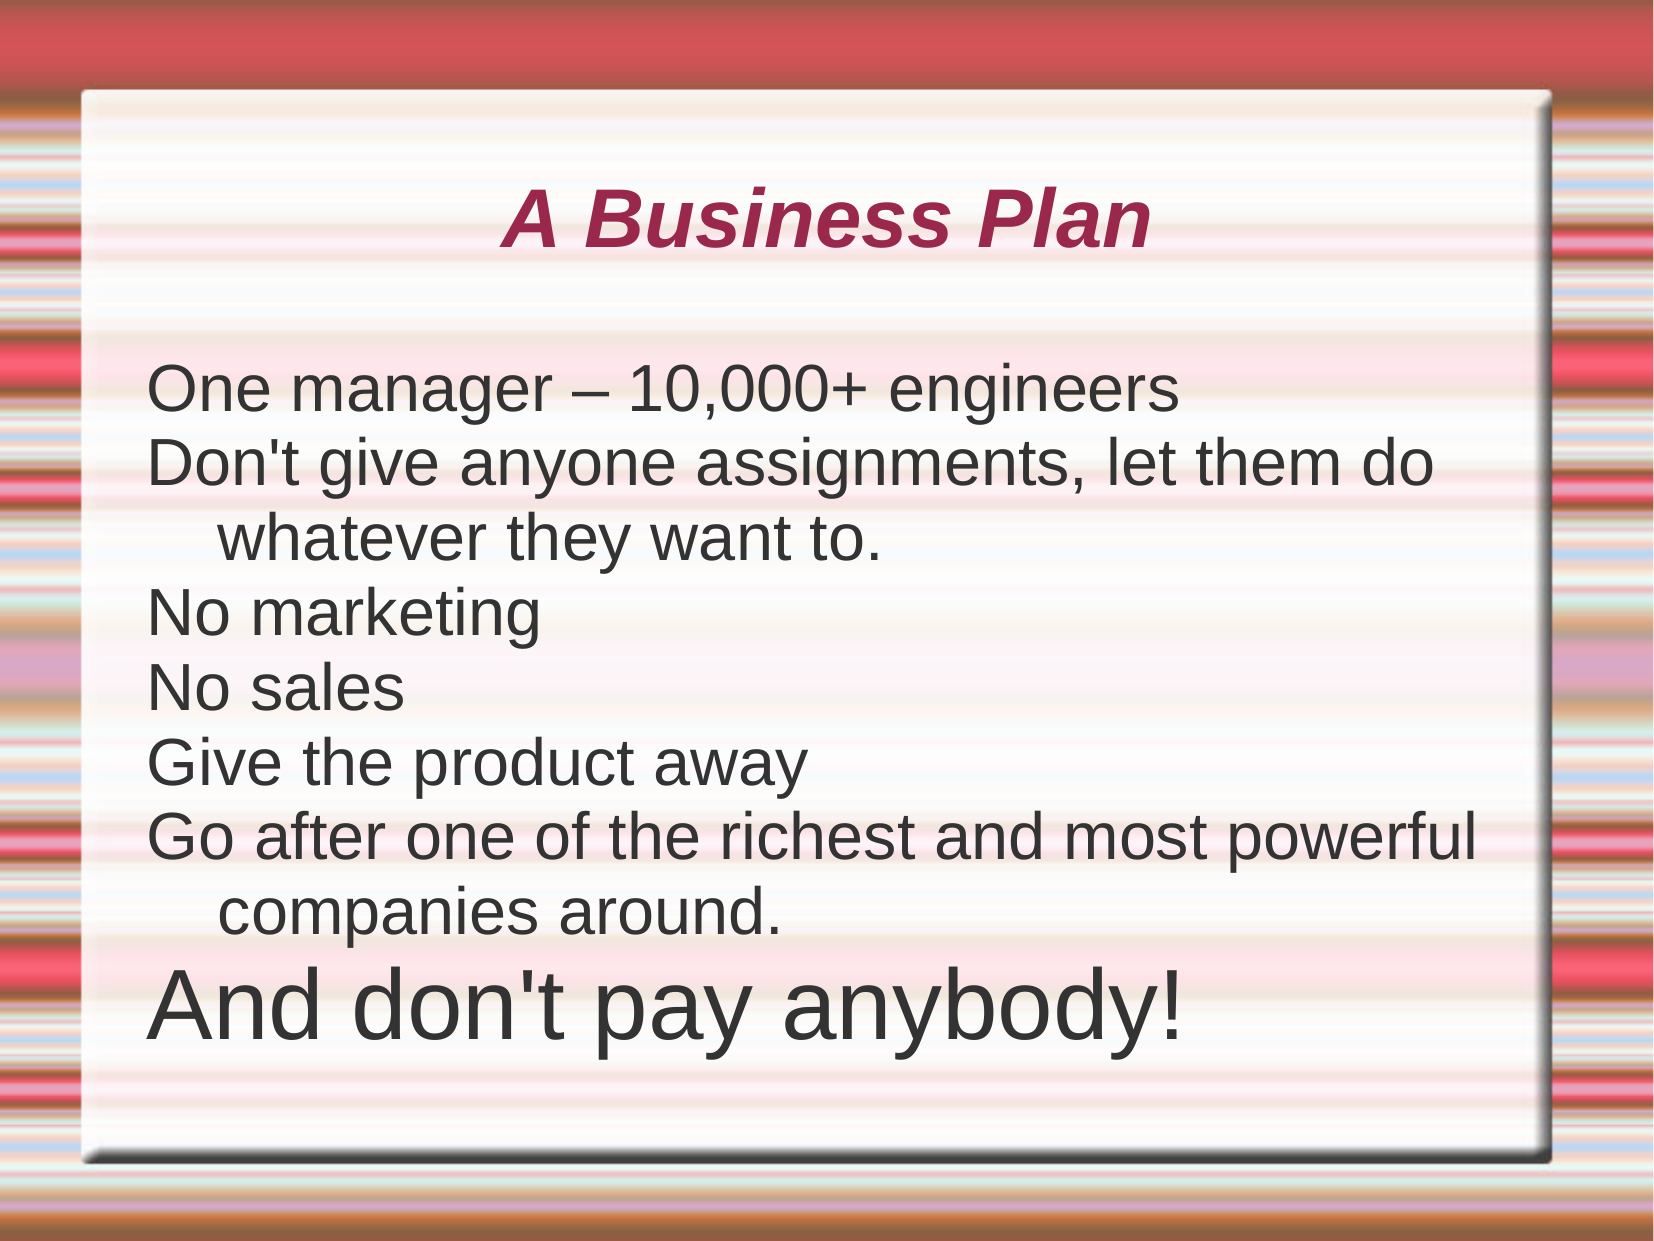

# A Business Plan
One manager – 10,000+ engineers
Don't give anyone assignments, let them do whatever they want to.
No marketing
No sales
Give the product away
Go after one of the richest and most powerful companies around.
And don't pay anybody!